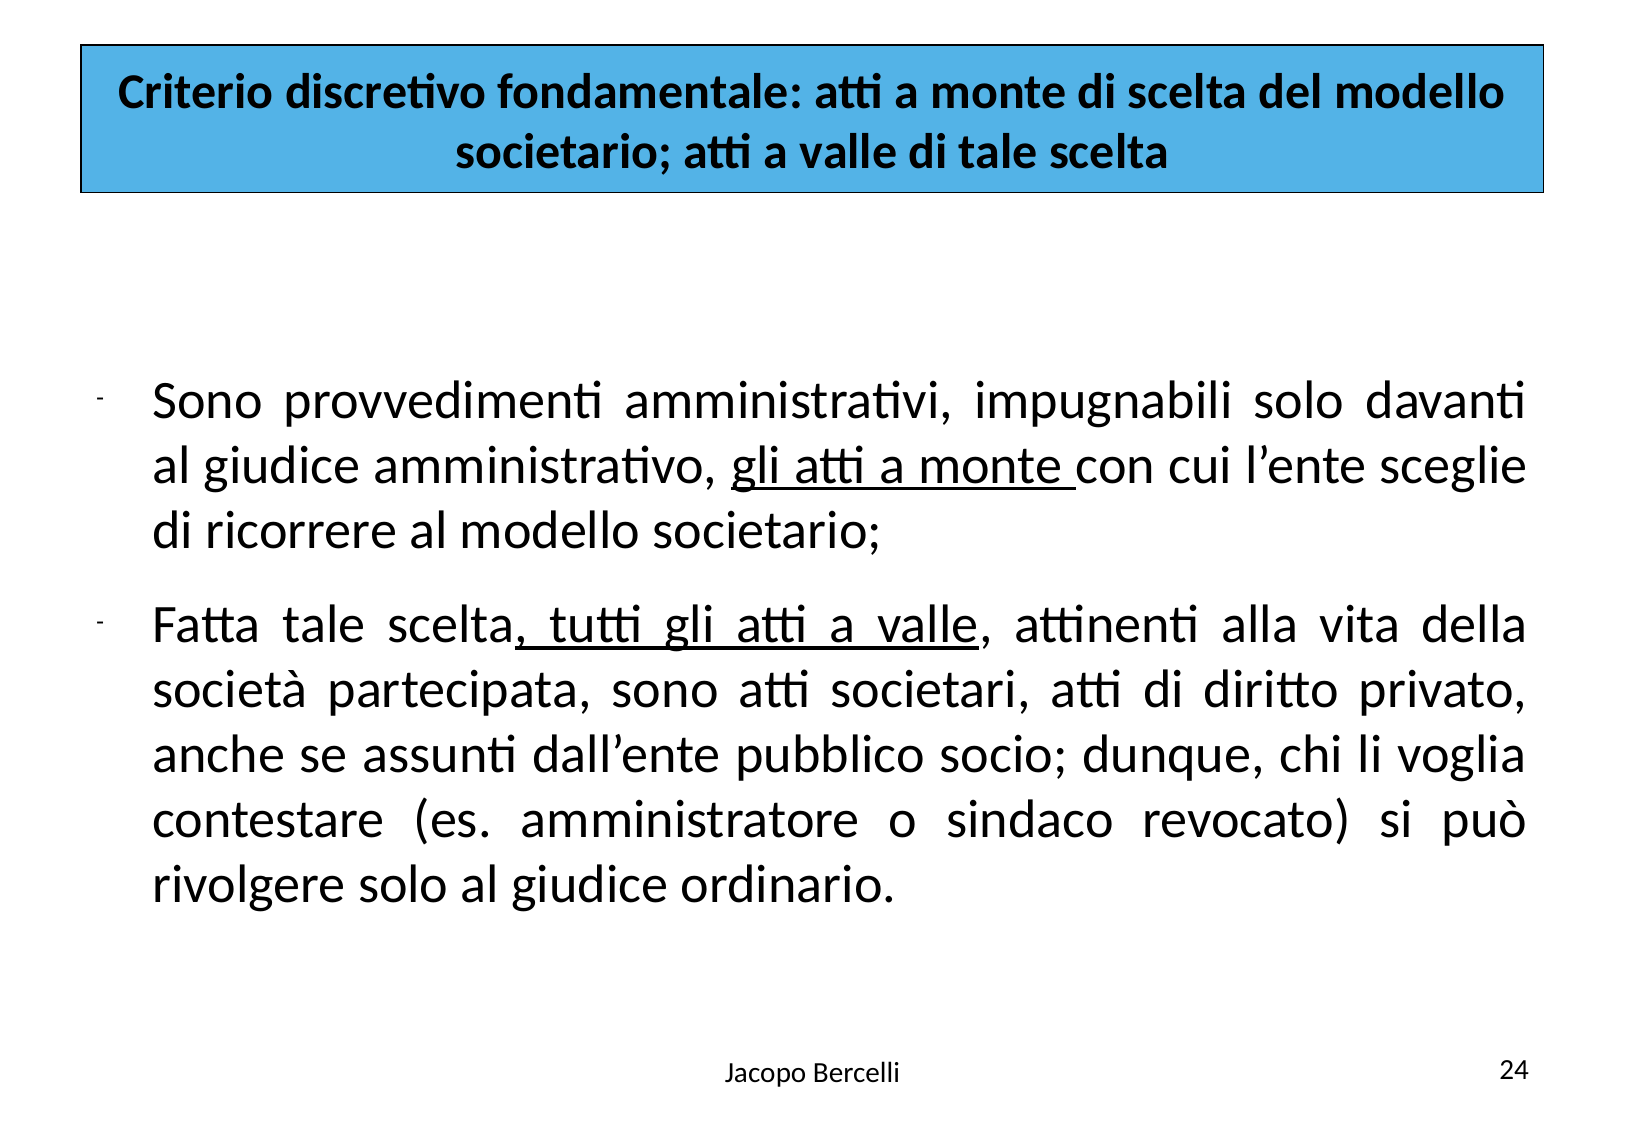

# Criterio discretivo fondamentale: atti a monte di scelta del modello societario; atti a valle di tale scelta
Sono provvedimenti amministrativi, impugnabili solo davanti al giudice amministrativo, gli atti a monte con cui l’ente sceglie di ricorrere al modello societario;
Fatta tale scelta, tutti gli atti a valle, attinenti alla vita della società partecipata, sono atti societari, atti di diritto privato, anche se assunti dall’ente pubblico socio; dunque, chi li voglia contestare (es. amministratore o sindaco revocato) si può rivolgere solo al giudice ordinario.
Jacopo Bercelli